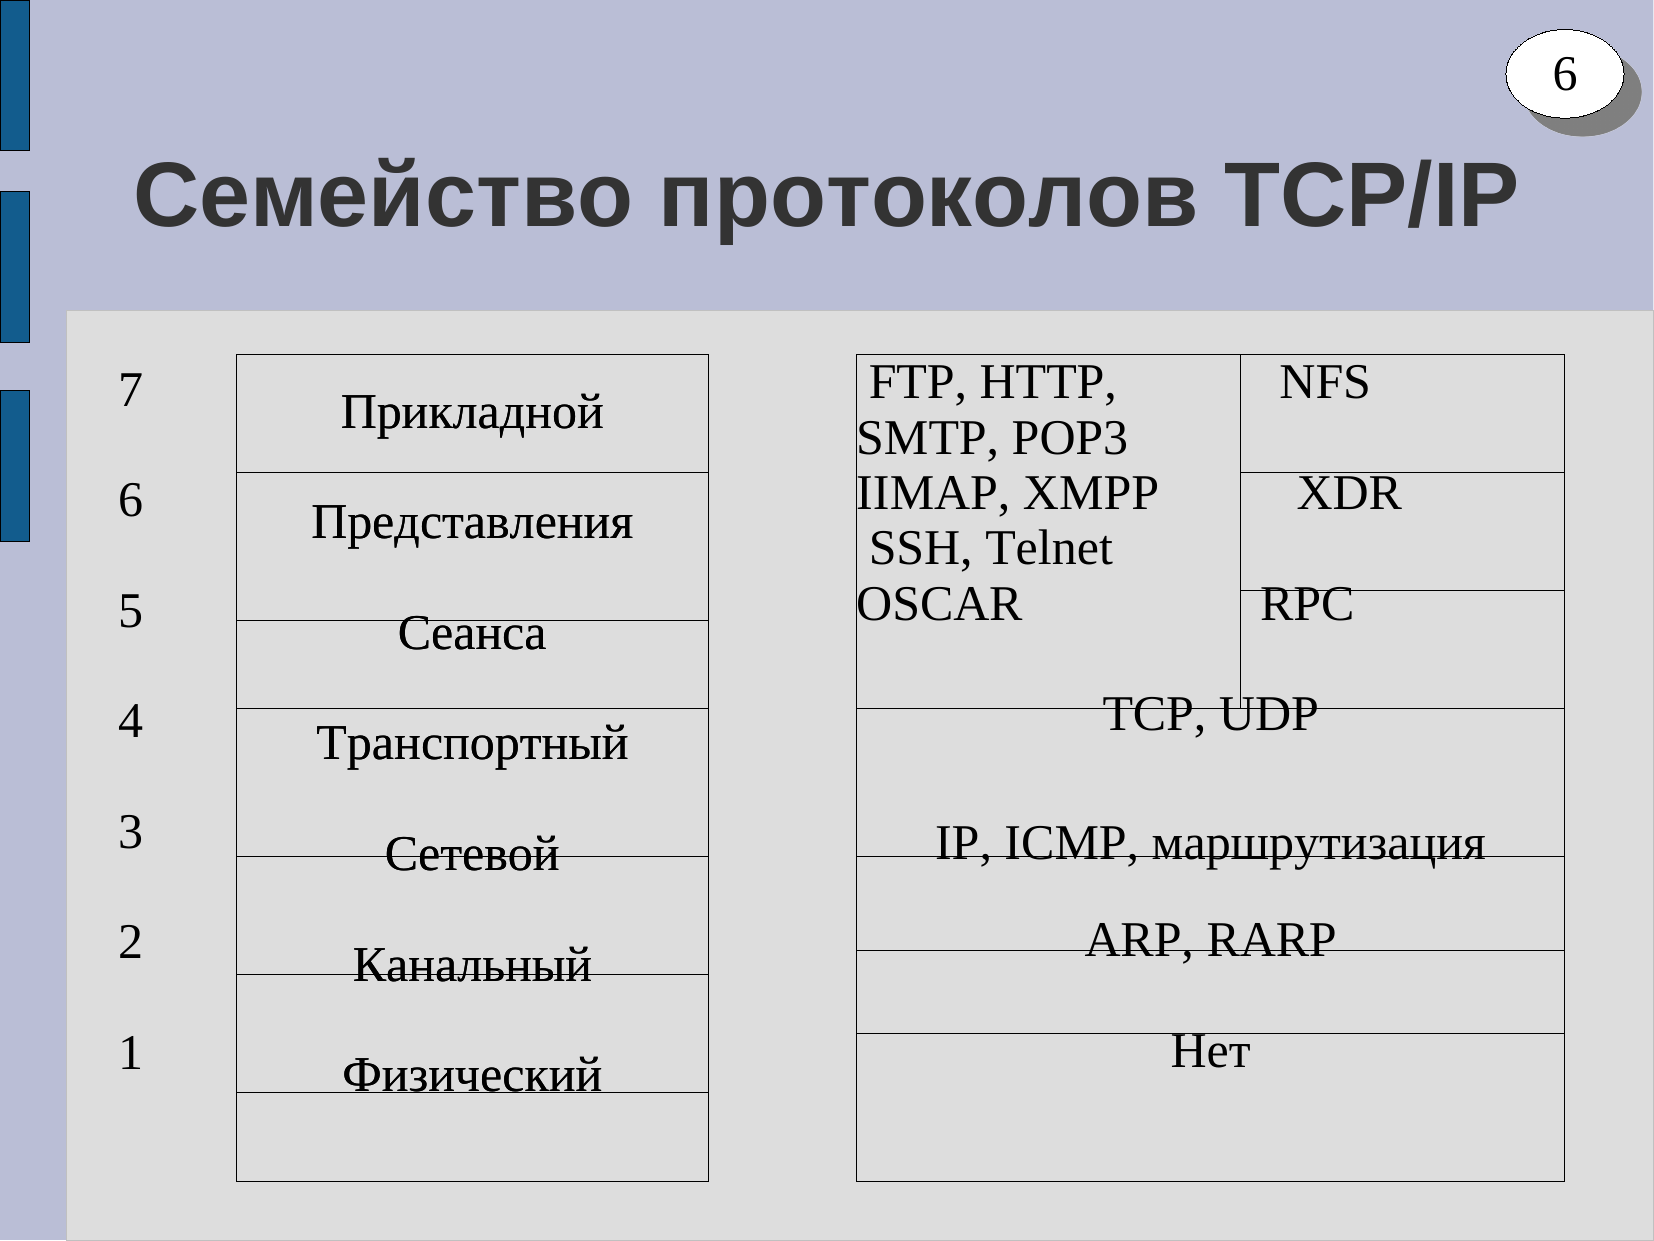

6
# Семейство протоколов TCP/IP
 FTP, HTTP, NFS
SMTP, POP3
IIMAP, XMPP XDR
 SSH, Telnet
OSCAR RPC
TCP, UDP
IP, ICMP, маршрутизация
ARP, RARP
Нет
7
6
5
4
3
2
1
Прикладной
Представления
Сеанса
Транспортный
Сетевой
Канальный
Физический
Прикладной
Представления
Сеанса
Транспортный
Сетевой
Канальный
Физический